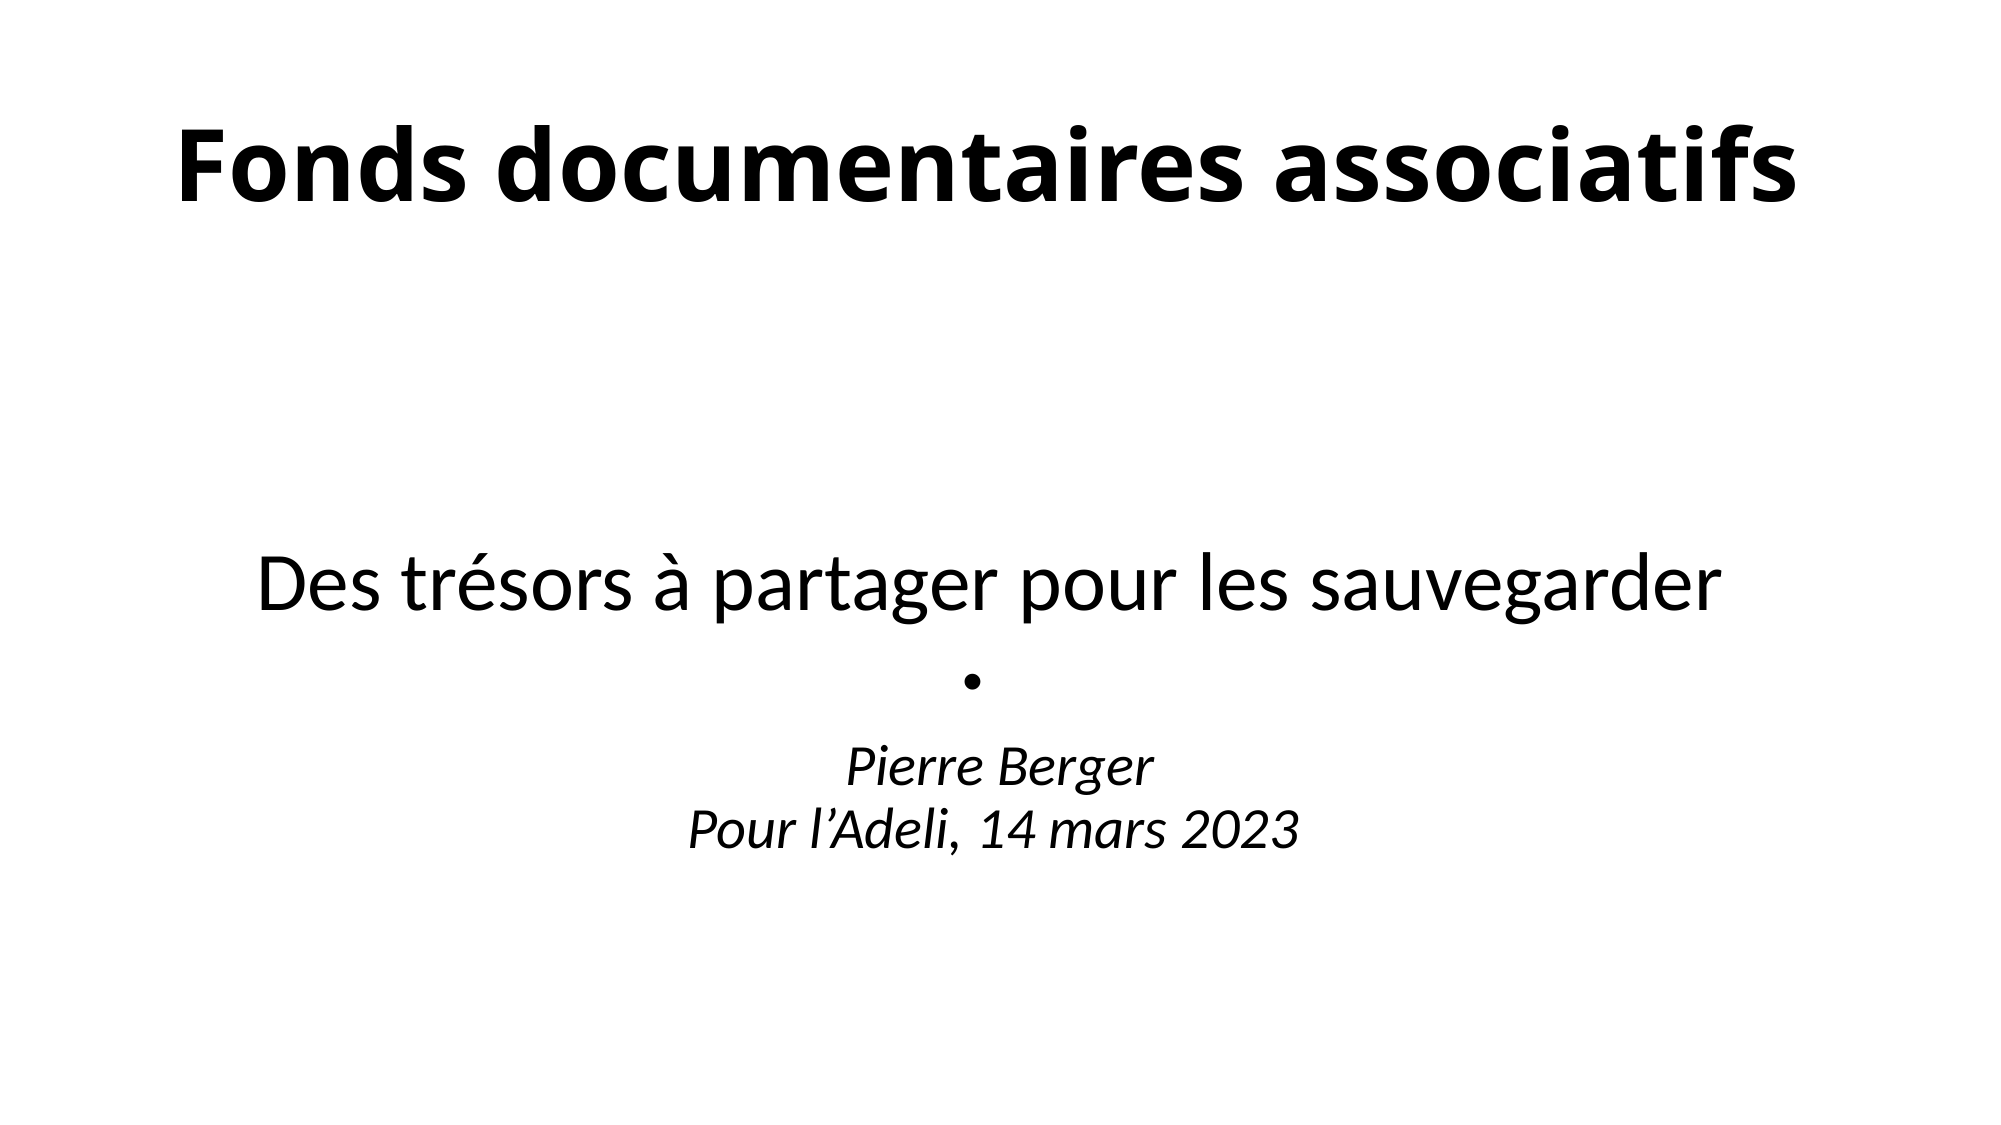

# Fonds documentaires associatifs
Des trésors à partager pour les sauvegarder
Pierre Berger
Pour l’Adeli, 14 mars 2023